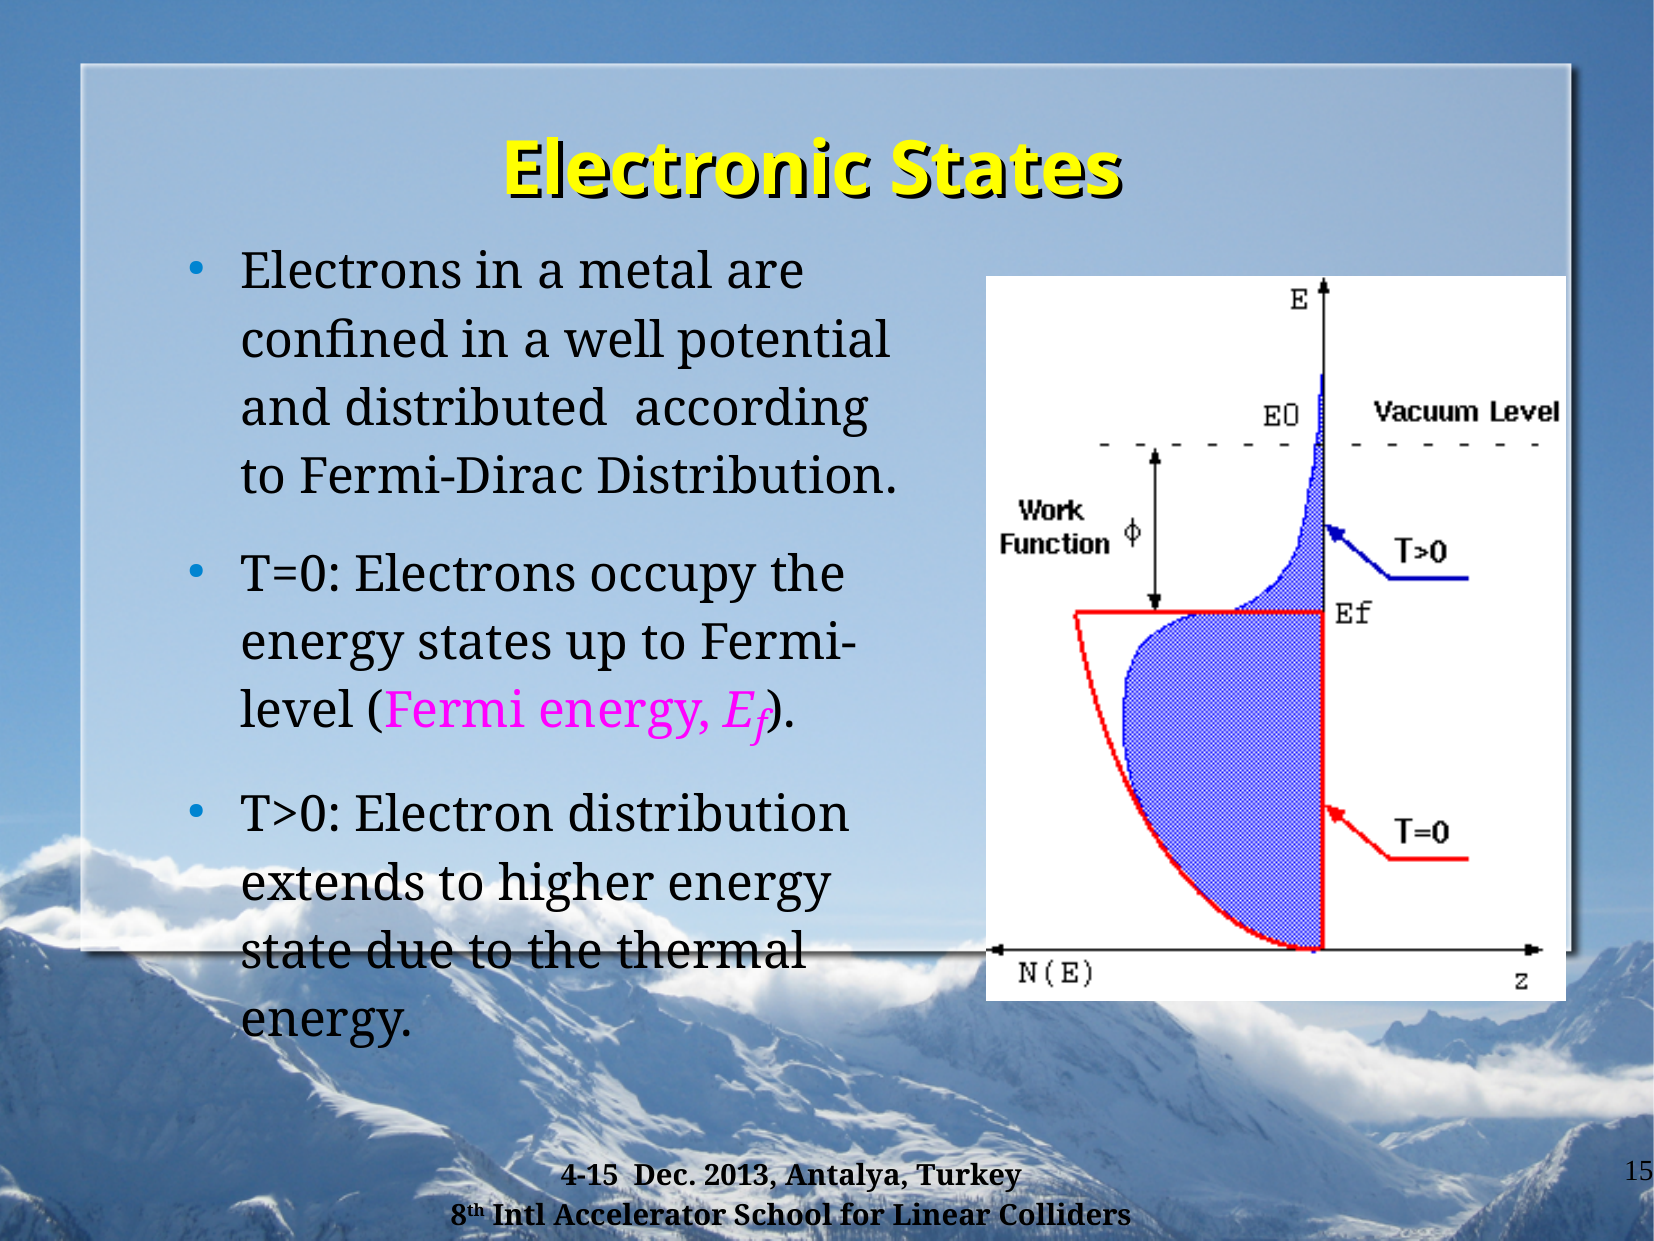

# Electronic States
Electrons in a metal are confined in a well potential and distributed according to Fermi-Dirac Distribution.
T=0: Electrons occupy the energy states up to Fermi-level (Fermi energy, Ef).
T>0: Electron distribution extends to higher energy state due to the thermal energy.
15